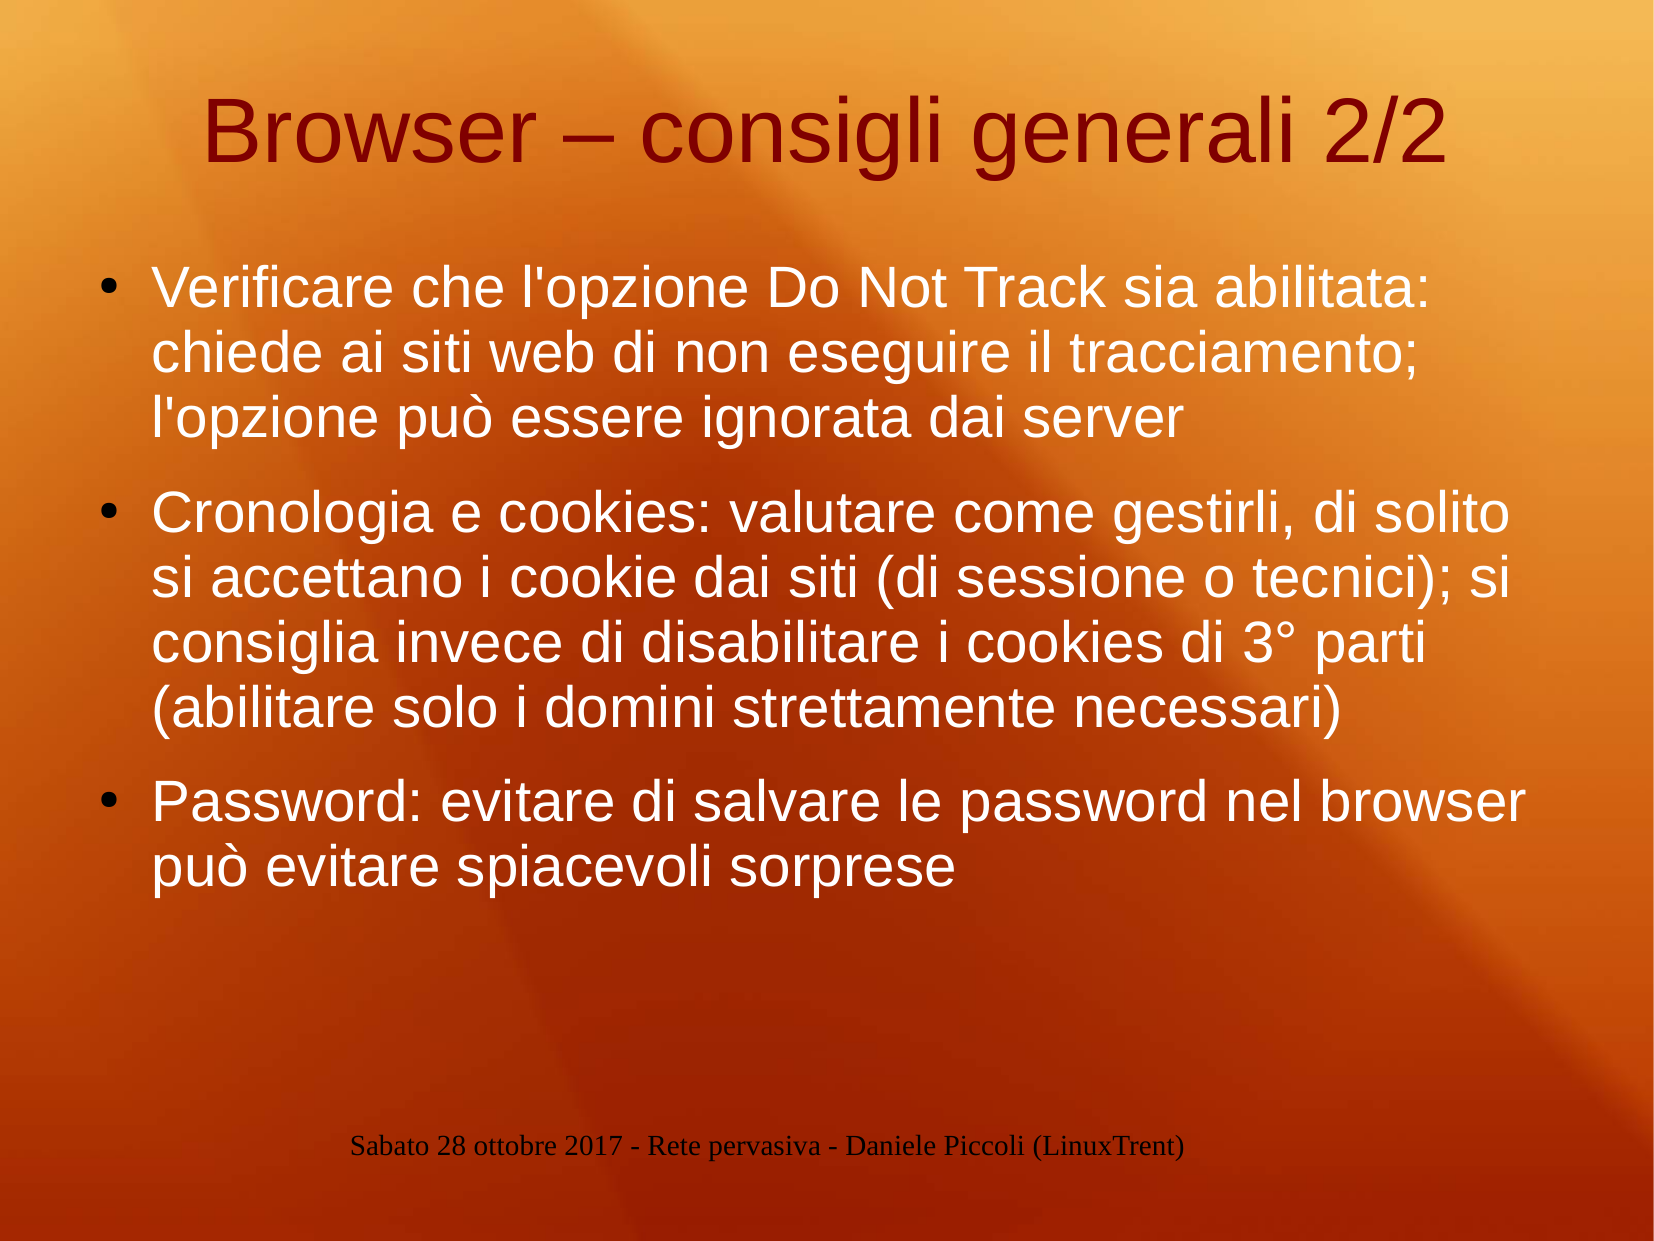

# Browser – consigli generali 2/2
Verificare che l'opzione Do Not Track sia abilitata: chiede ai siti web di non eseguire il tracciamento; l'opzione può essere ignorata dai server
Cronologia e cookies: valutare come gestirli, di solito si accettano i cookie dai siti (di sessione o tecnici); si consiglia invece di disabilitare i cookies di 3° parti (abilitare solo i domini strettamente necessari)
Password: evitare di salvare le password nel browser può evitare spiacevoli sorprese
Sabato 28 ottobre 2017 - Rete pervasiva - Daniele Piccoli (LinuxTrent)